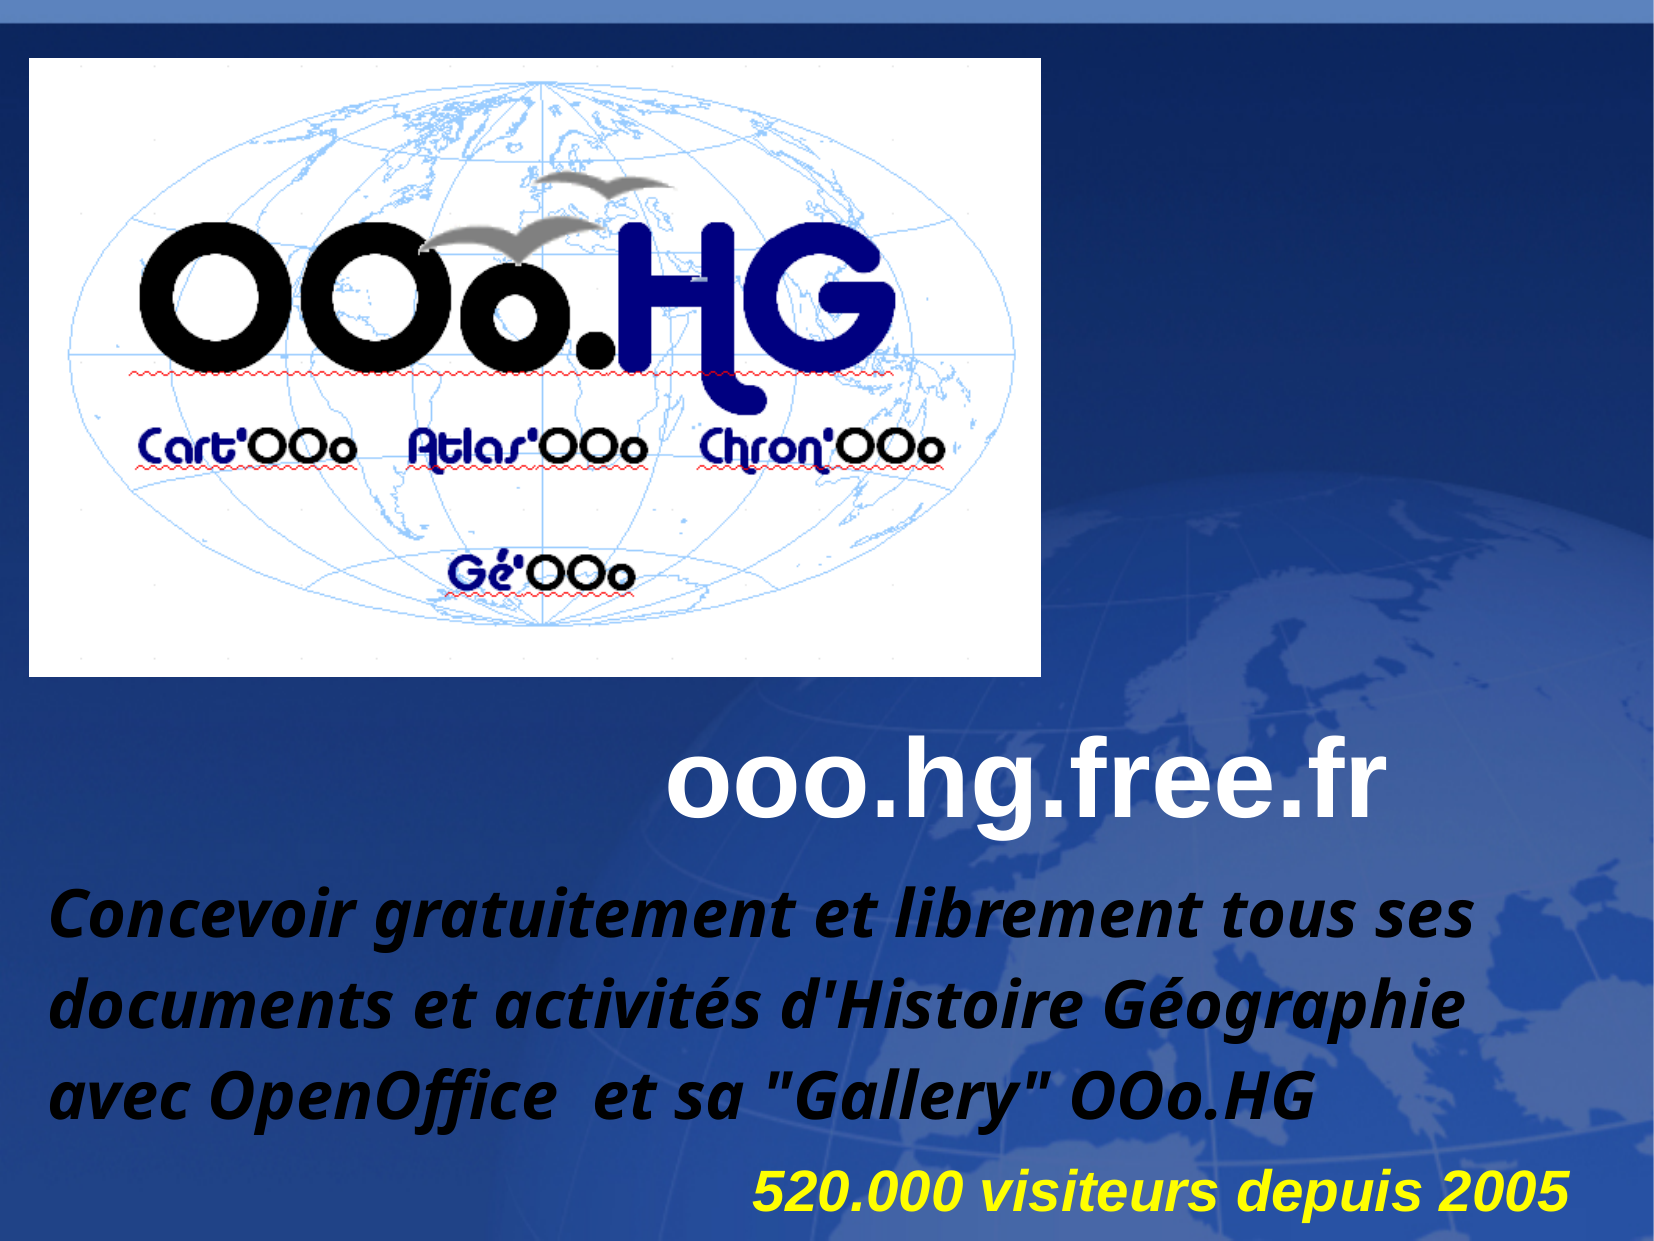

ooo.hg.free.fr
Concevoir gratuitement et librement tous ses documents et activités d'Histoire Géographie avec OpenOffice et sa "Gallery" OOo.HG
520.000 visiteurs depuis 2005